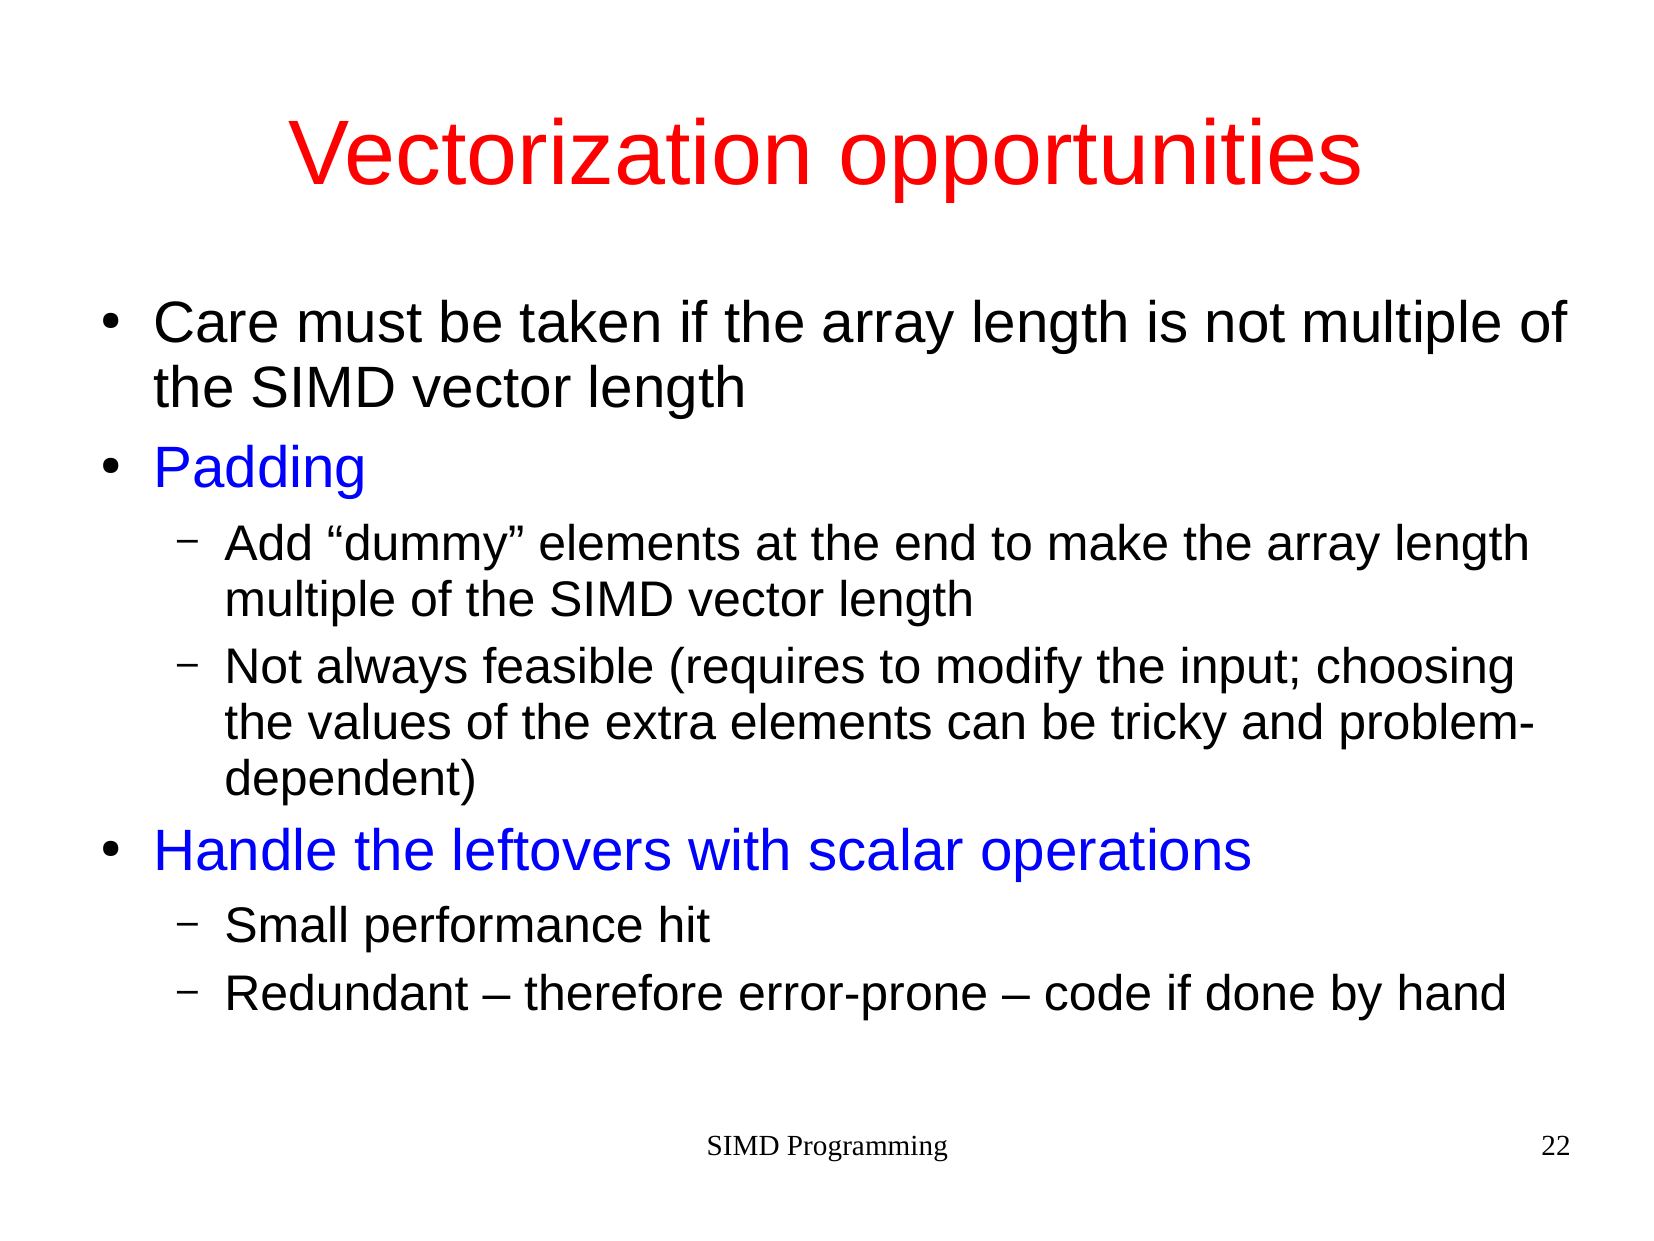

# Vectorization opportunities
Care must be taken if the array length is not multiple of the SIMD vector length
Padding
Add “dummy” elements at the end to make the array length multiple of the SIMD vector length
Not always feasible (requires to modify the input; choosing the values of the extra elements can be tricky and problem-dependent)
Handle the leftovers with scalar operations
Small performance hit
Redundant – therefore error-prone – code if done by hand
SIMD Programming
22